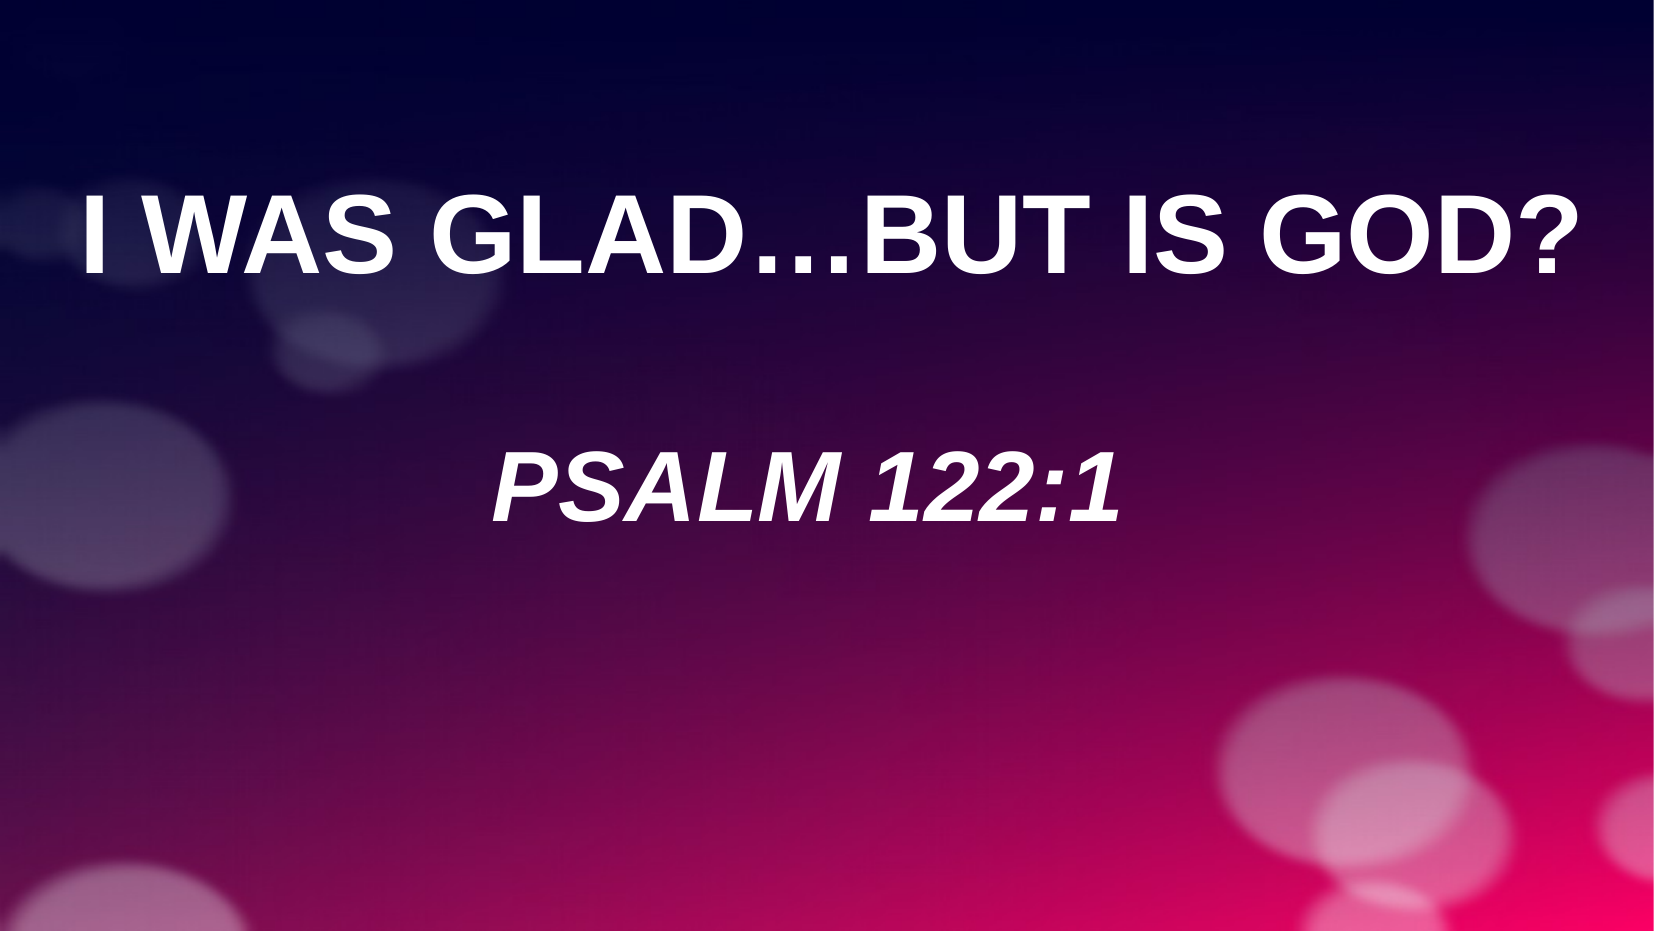

# I WAS GLAD…BUT IS GOD?
PSALM 122:1